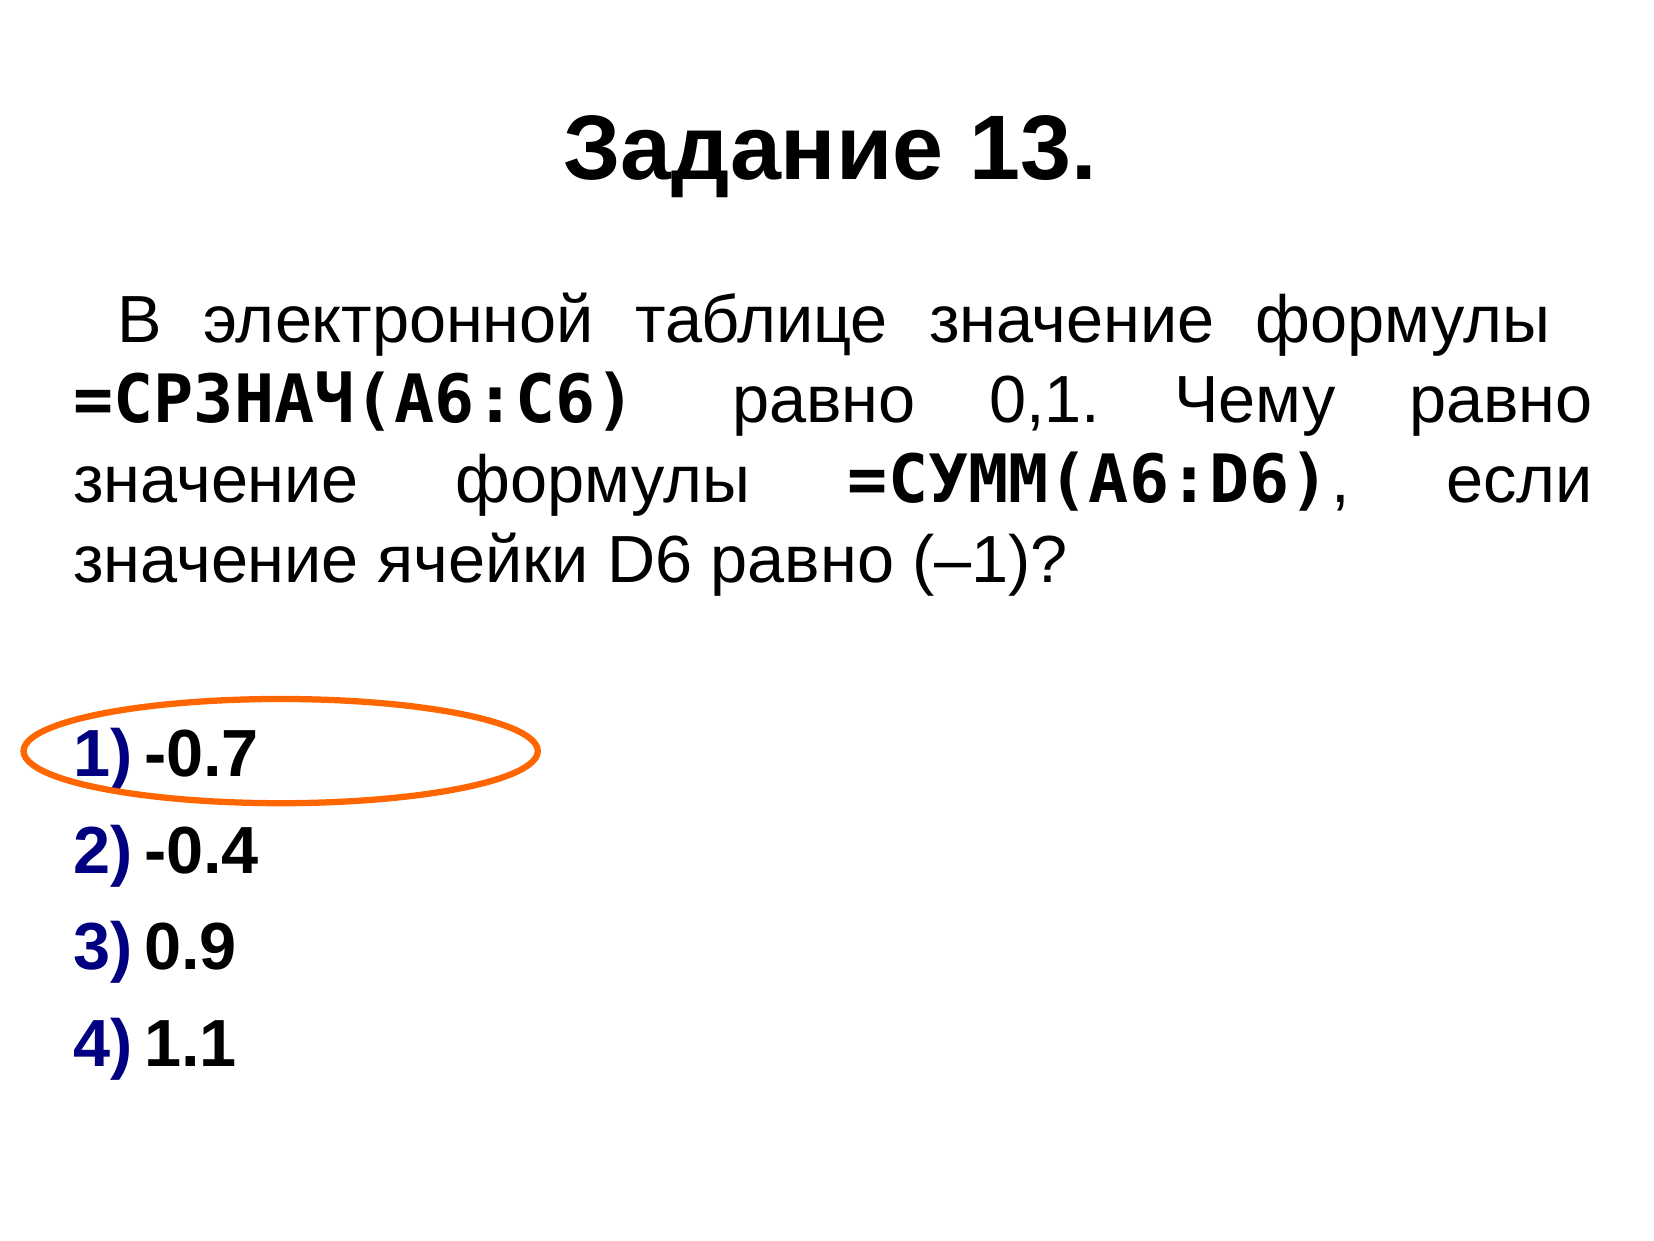

# Задание 13.
В электронной таблице значение формулы =СРЗНАЧ(A6:C6) равно 0,1. Чему равно значение формулы =СУММ(A6:D6), если значение ячейки D6 равно (–1)?
-0.7
-0.4
0.9
1.1